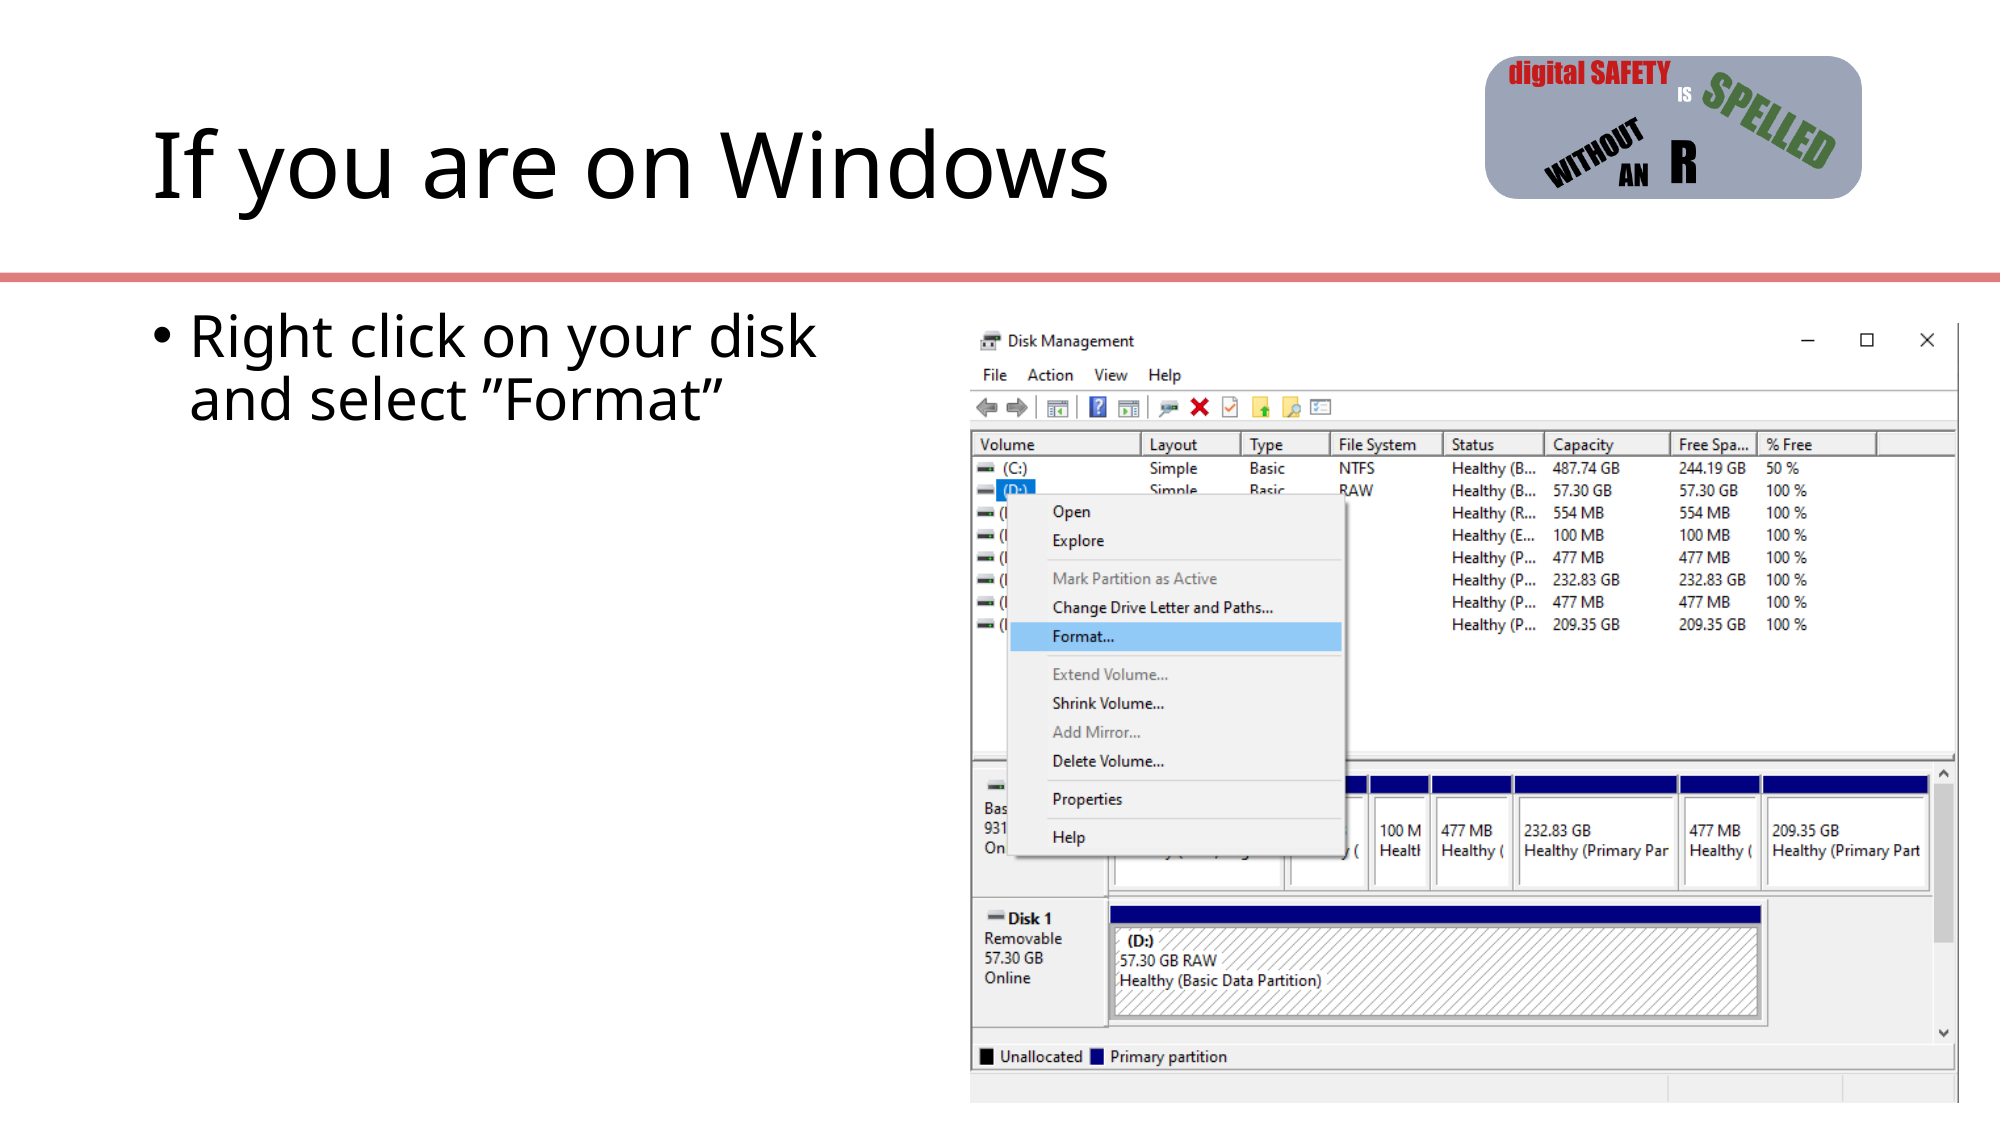

# If you are on Windows
Right click on your disk and select ”Format”